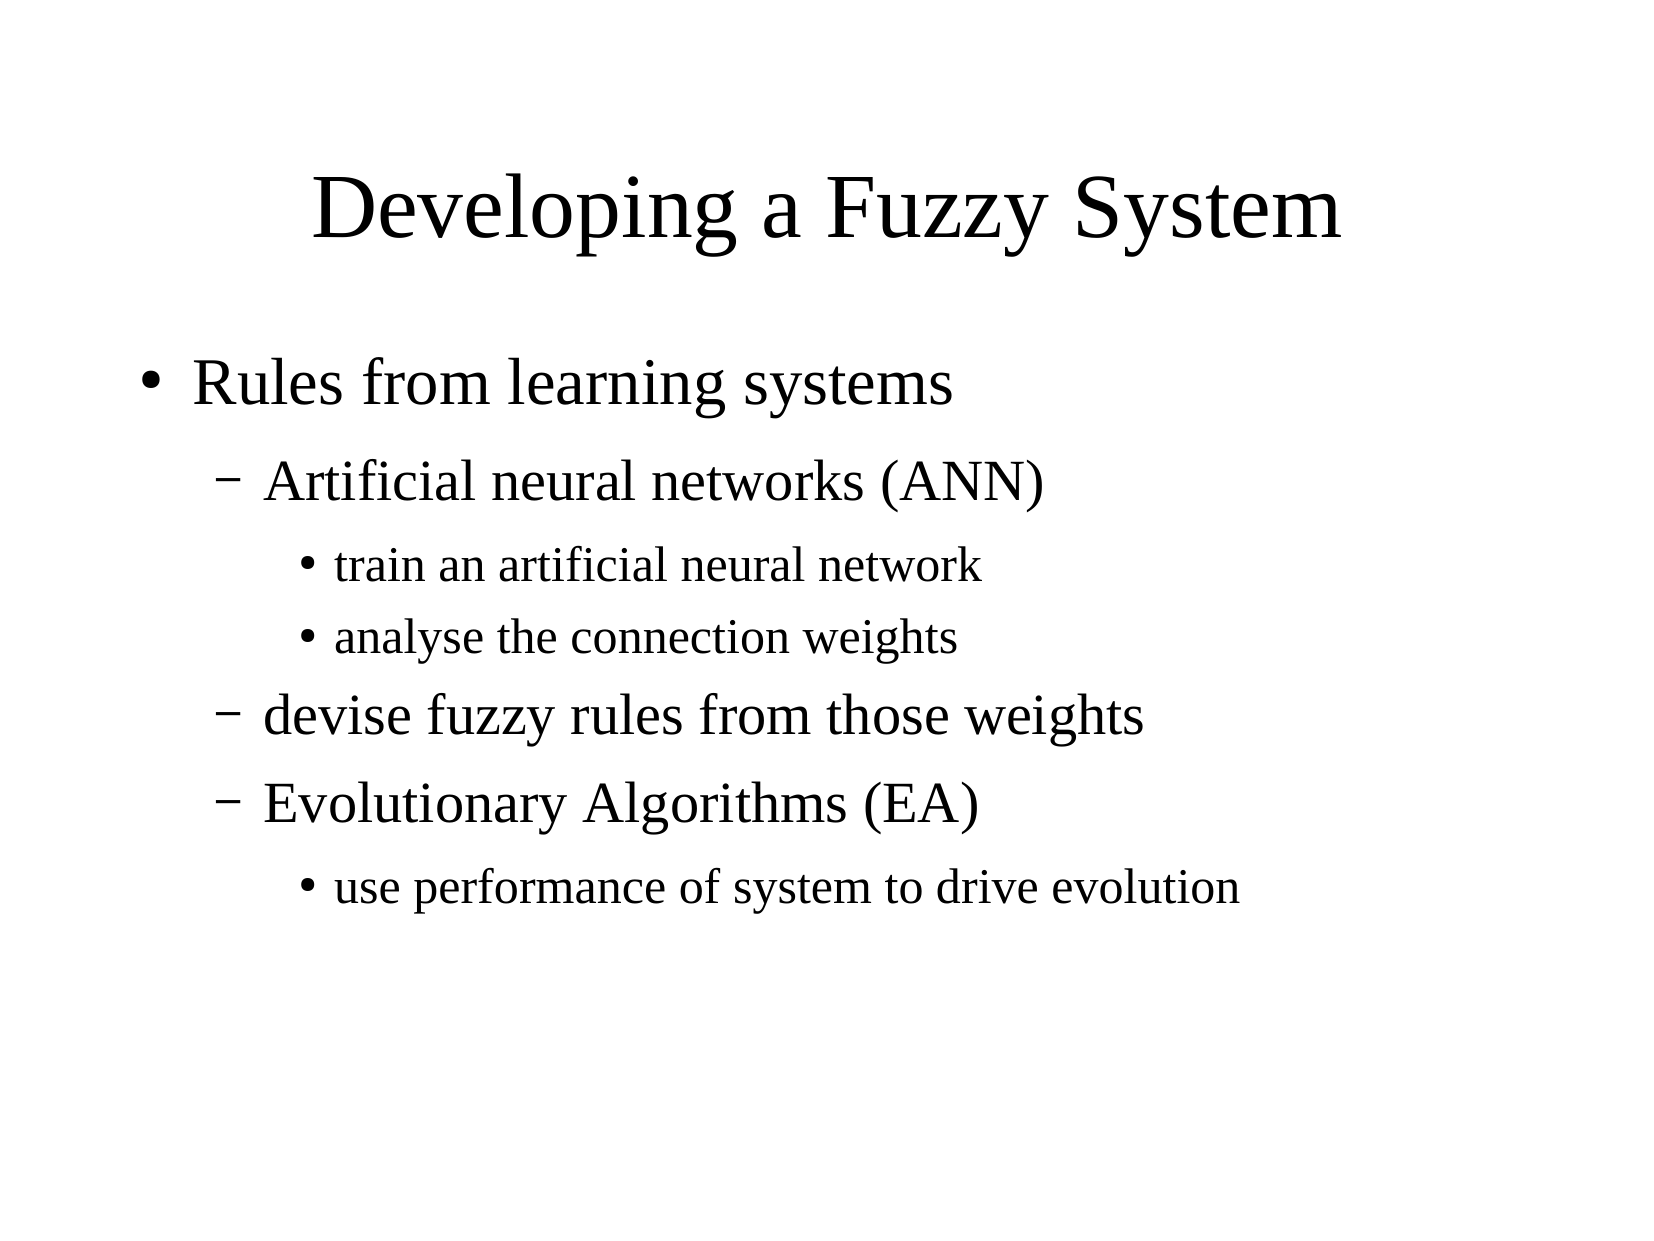

# Developing a Fuzzy System
Rules from learning systems
Artificial neural networks (ANN)
train an artificial neural network
analyse the connection weights
devise fuzzy rules from those weights
Evolutionary Algorithms (EA)
use performance of system to drive evolution